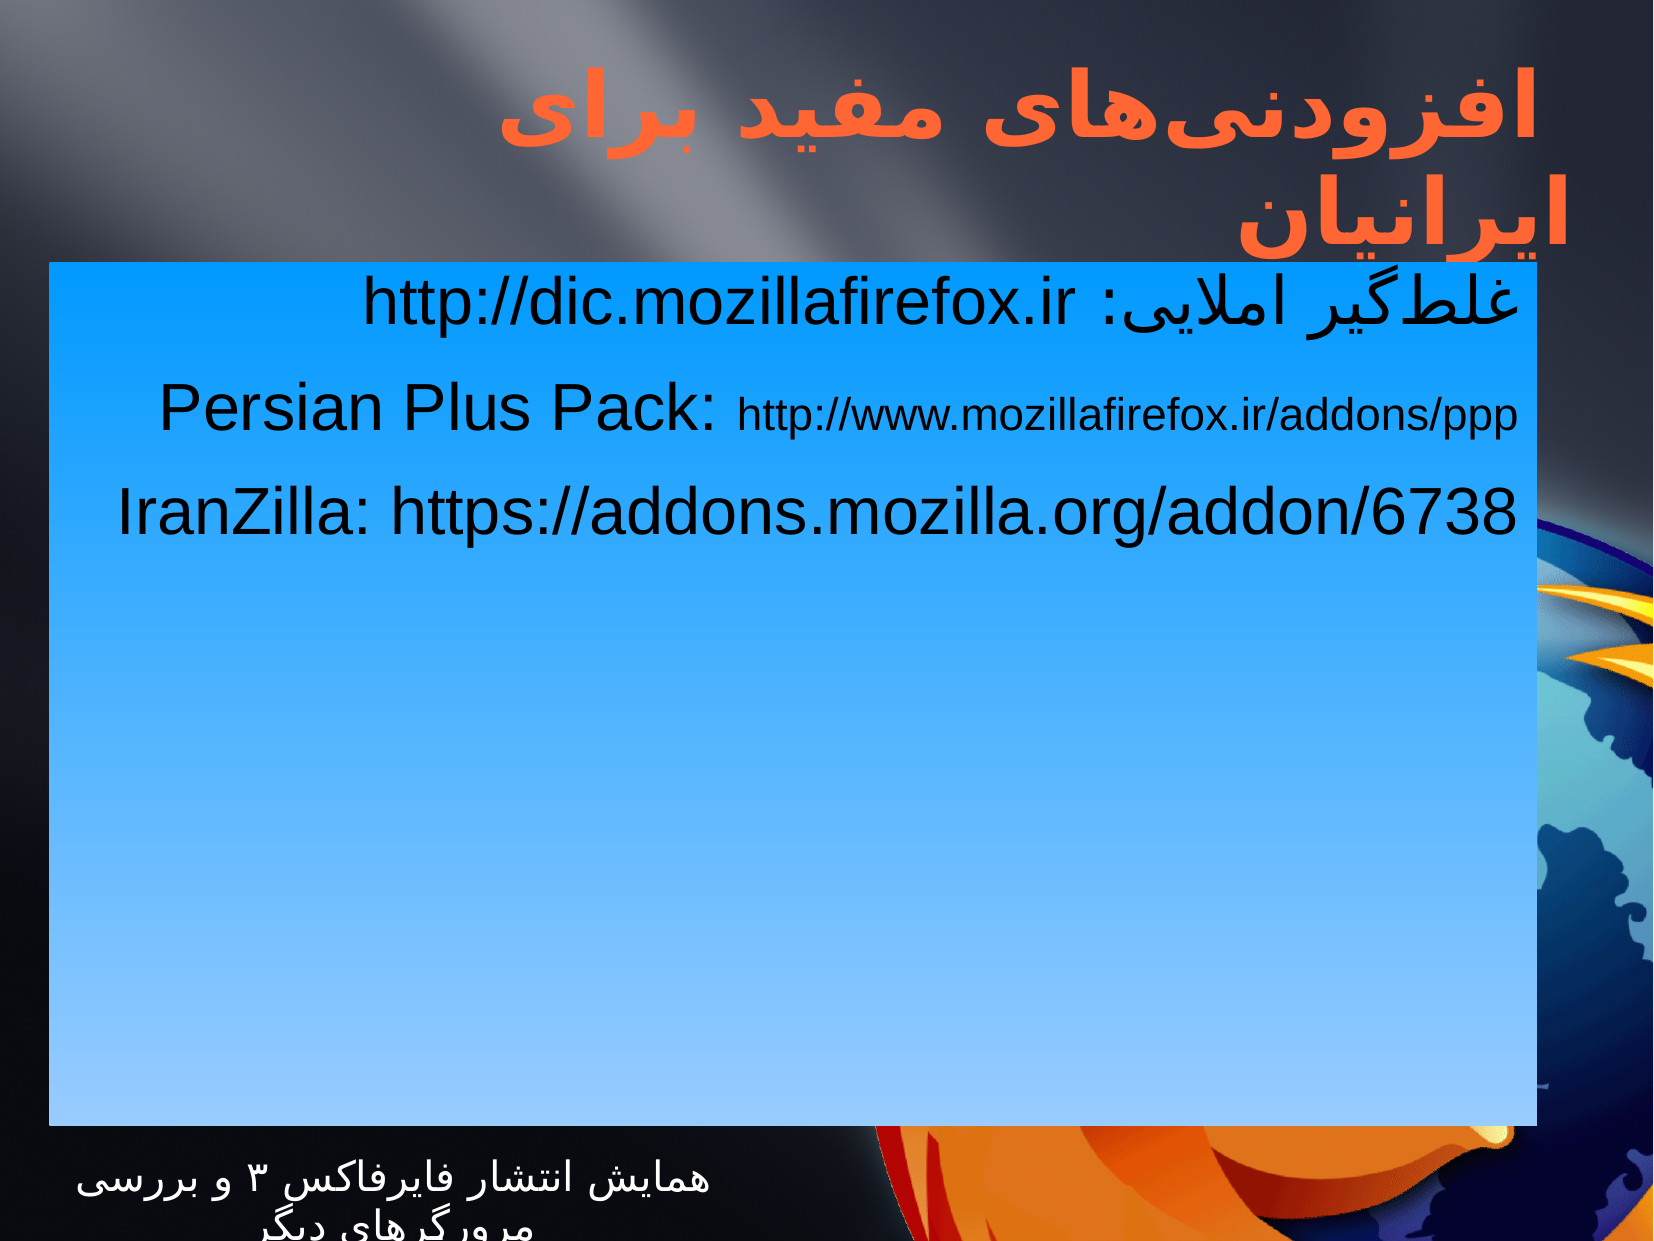

# افزودنی‌های مفید برای ایرانیان
غلط‌گیر املایی: http://dic.mozillafirefox.ir
Persian Plus Pack: http://www.mozillafirefox.ir/addons/ppp
IranZilla: https://addons.mozilla.org/addon/6738